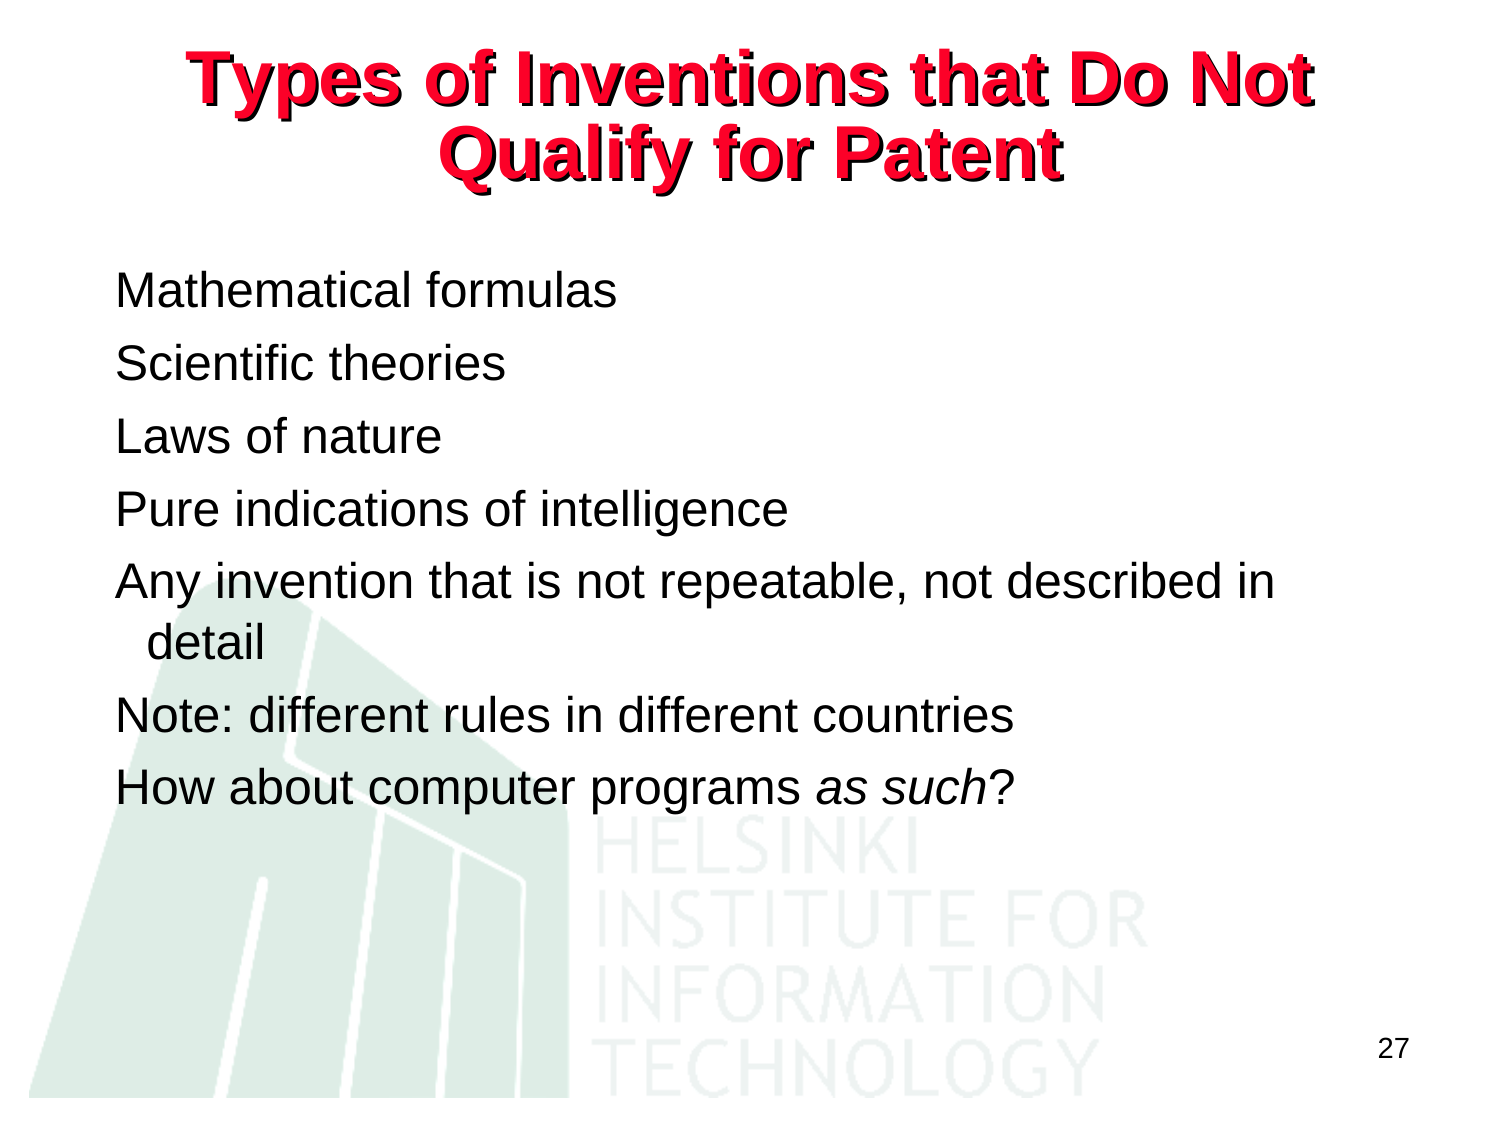

# Types of Inventions that Do Not Qualify for Patent
Mathematical formulas
Scientific theories
Laws of nature
Pure indications of intelligence
Any invention that is not repeatable, not described in detail
Note: different rules in different countries
How about computer programs as such?
27